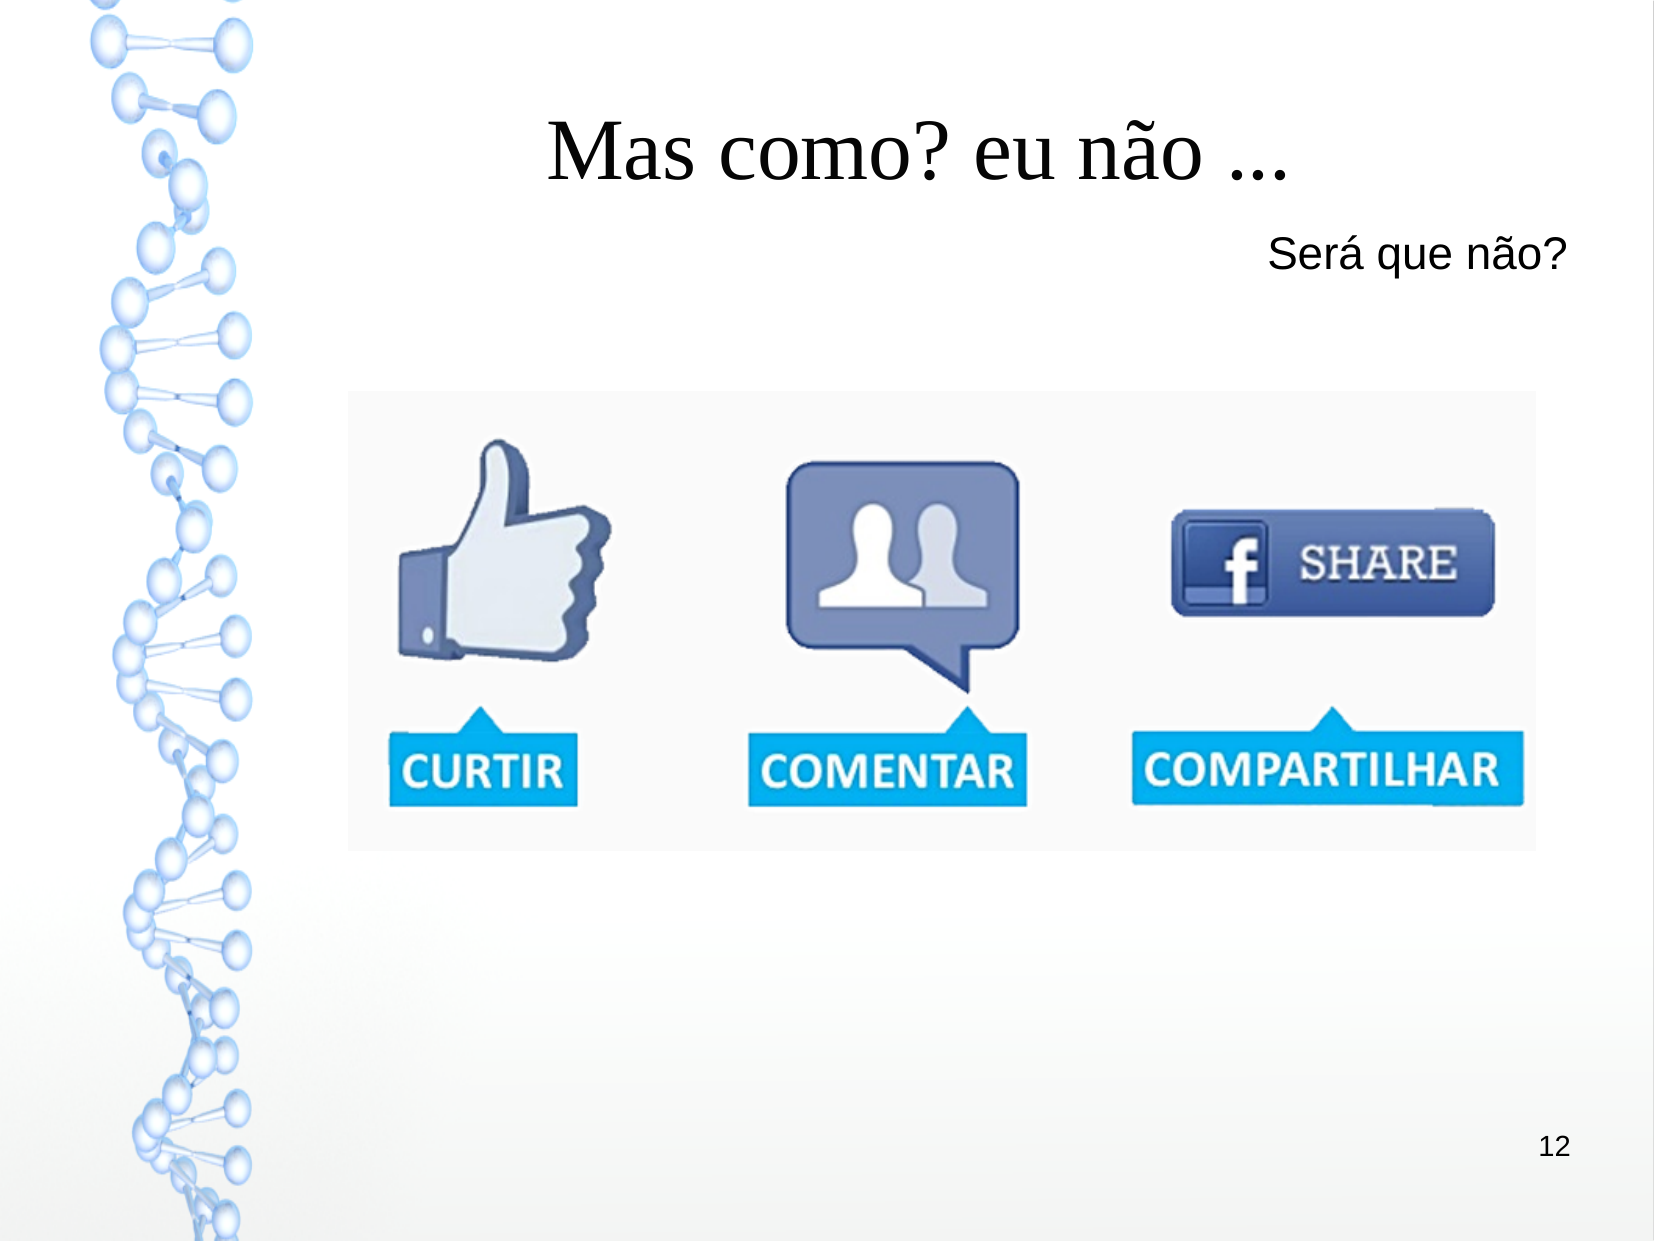

# Mas como? eu não ...
Será que não?
12